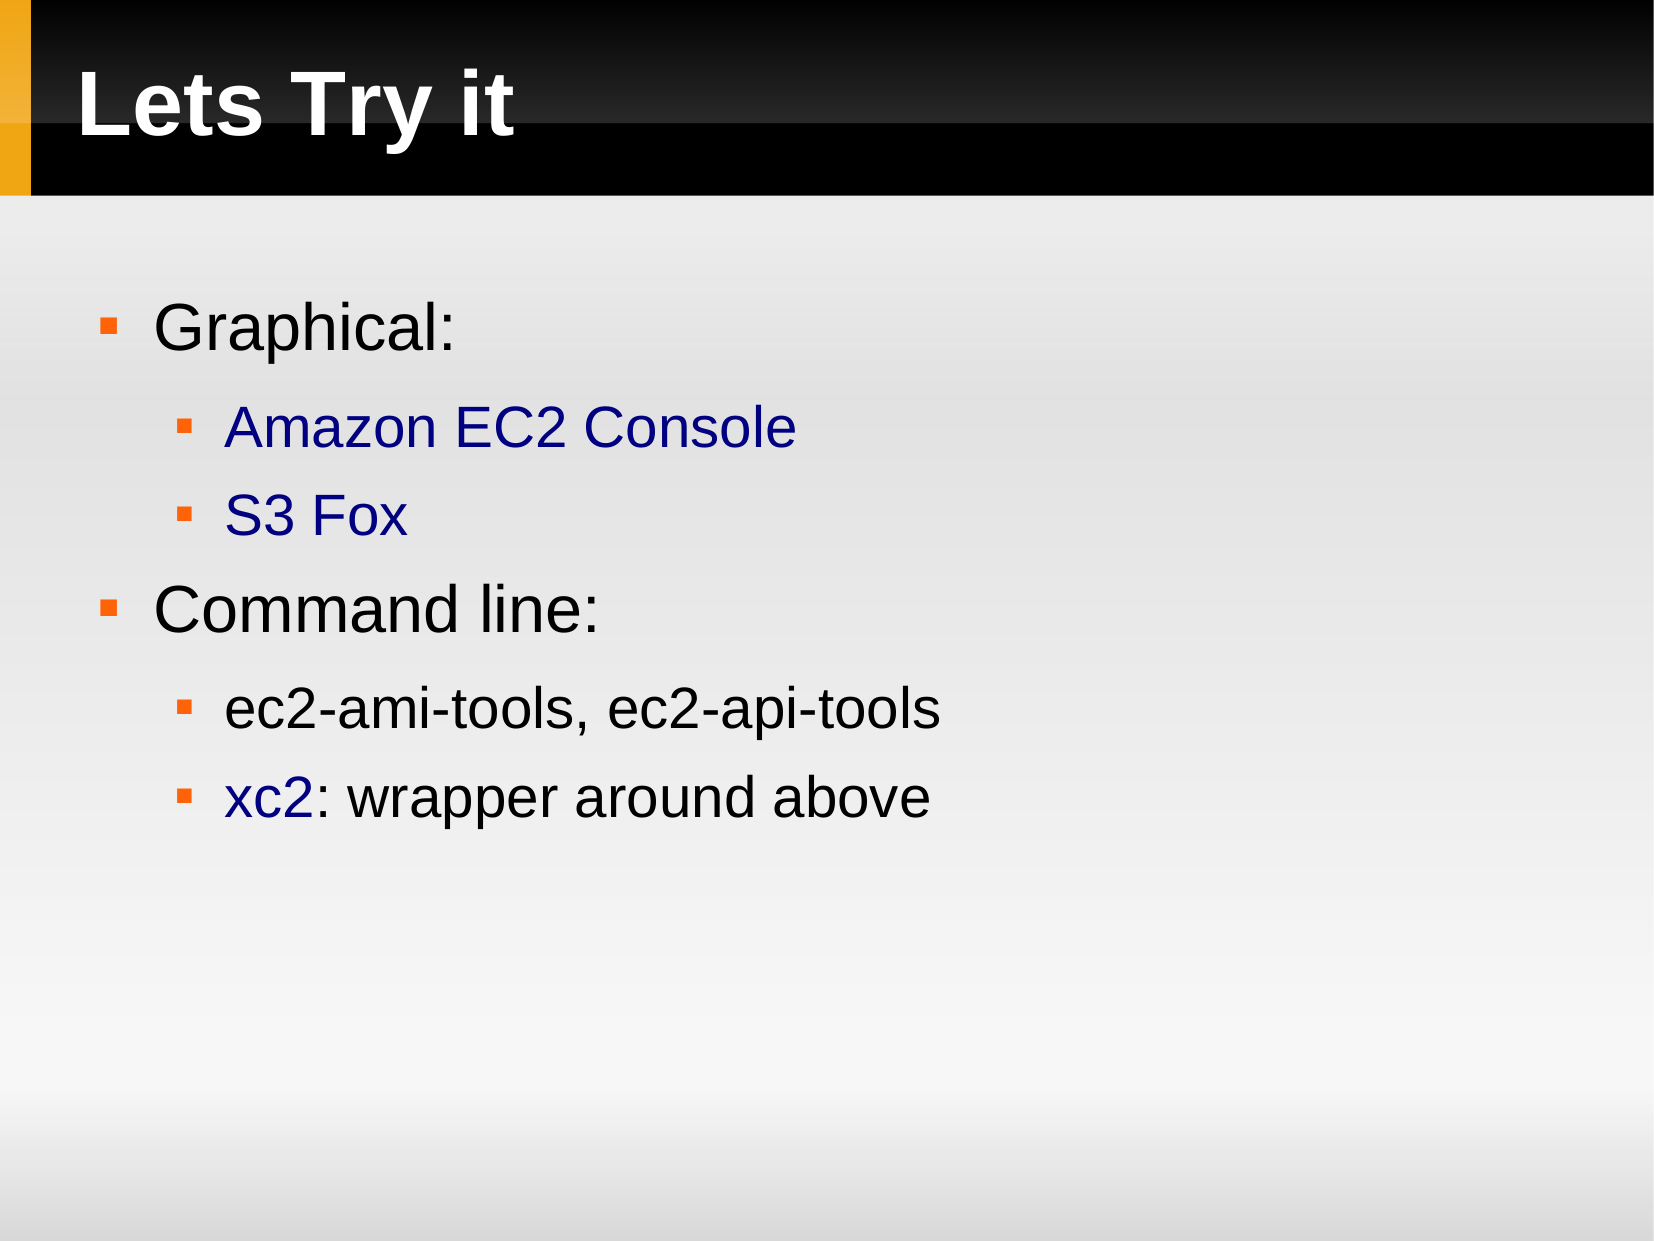

# Lets Try it
Graphical:
Amazon EC2 Console
S3 Fox
Command line:
ec2-ami-tools, ec2-api-tools
xc2: wrapper around above